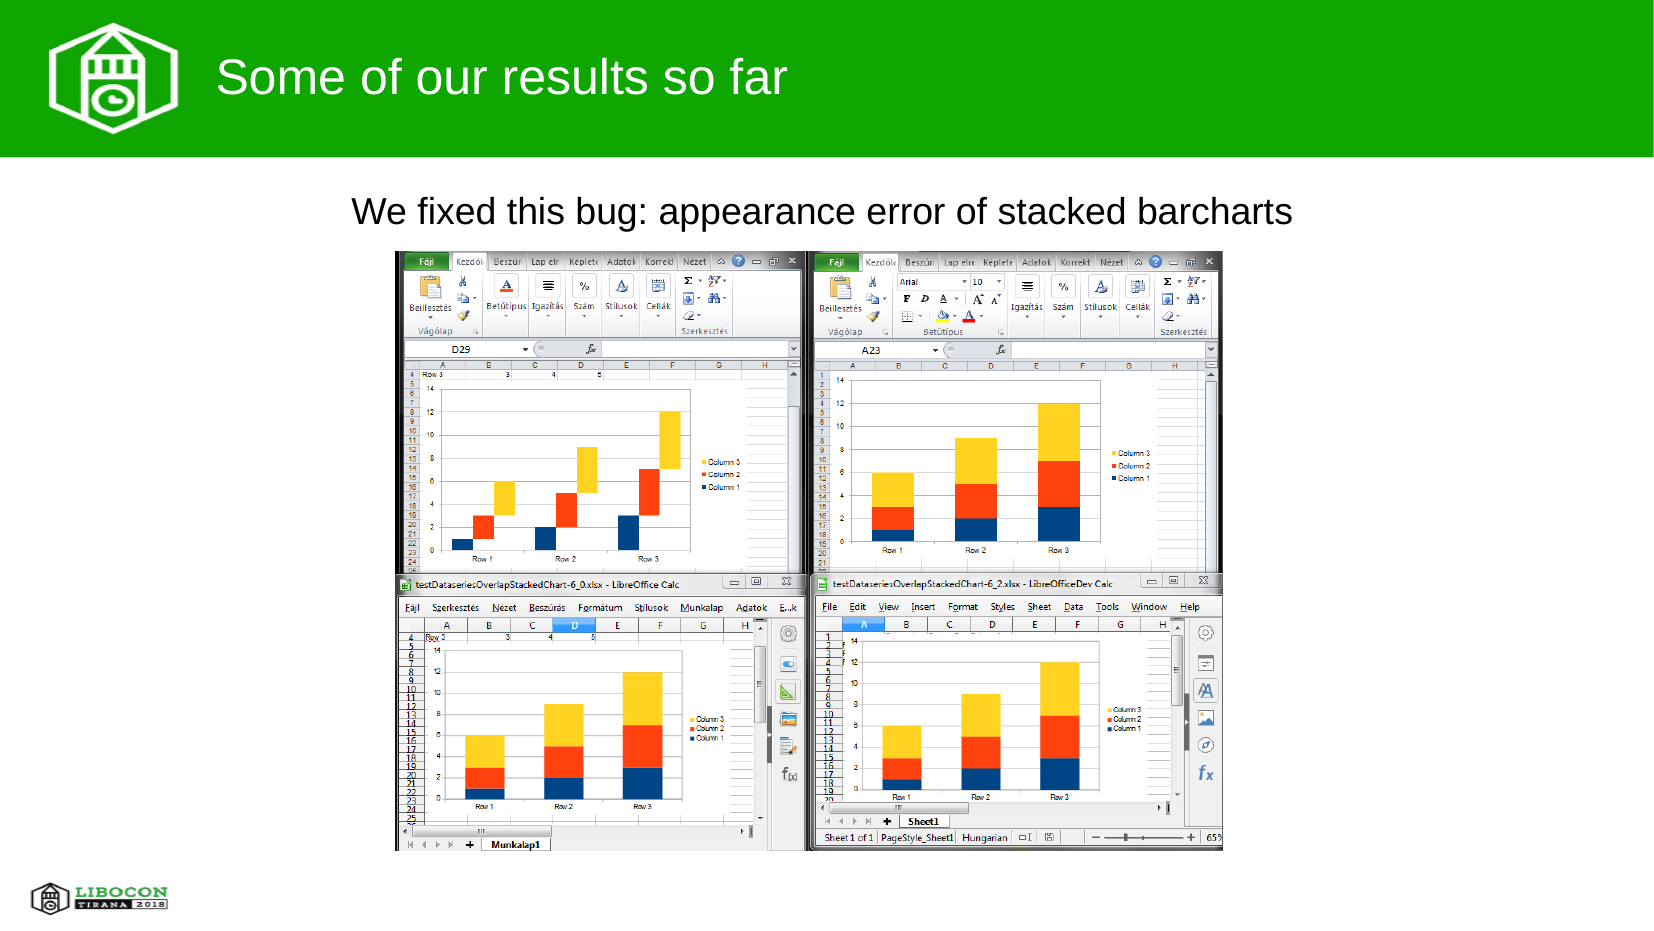

Some of our results so far
We fixed this bug: appearance error of stacked barcharts